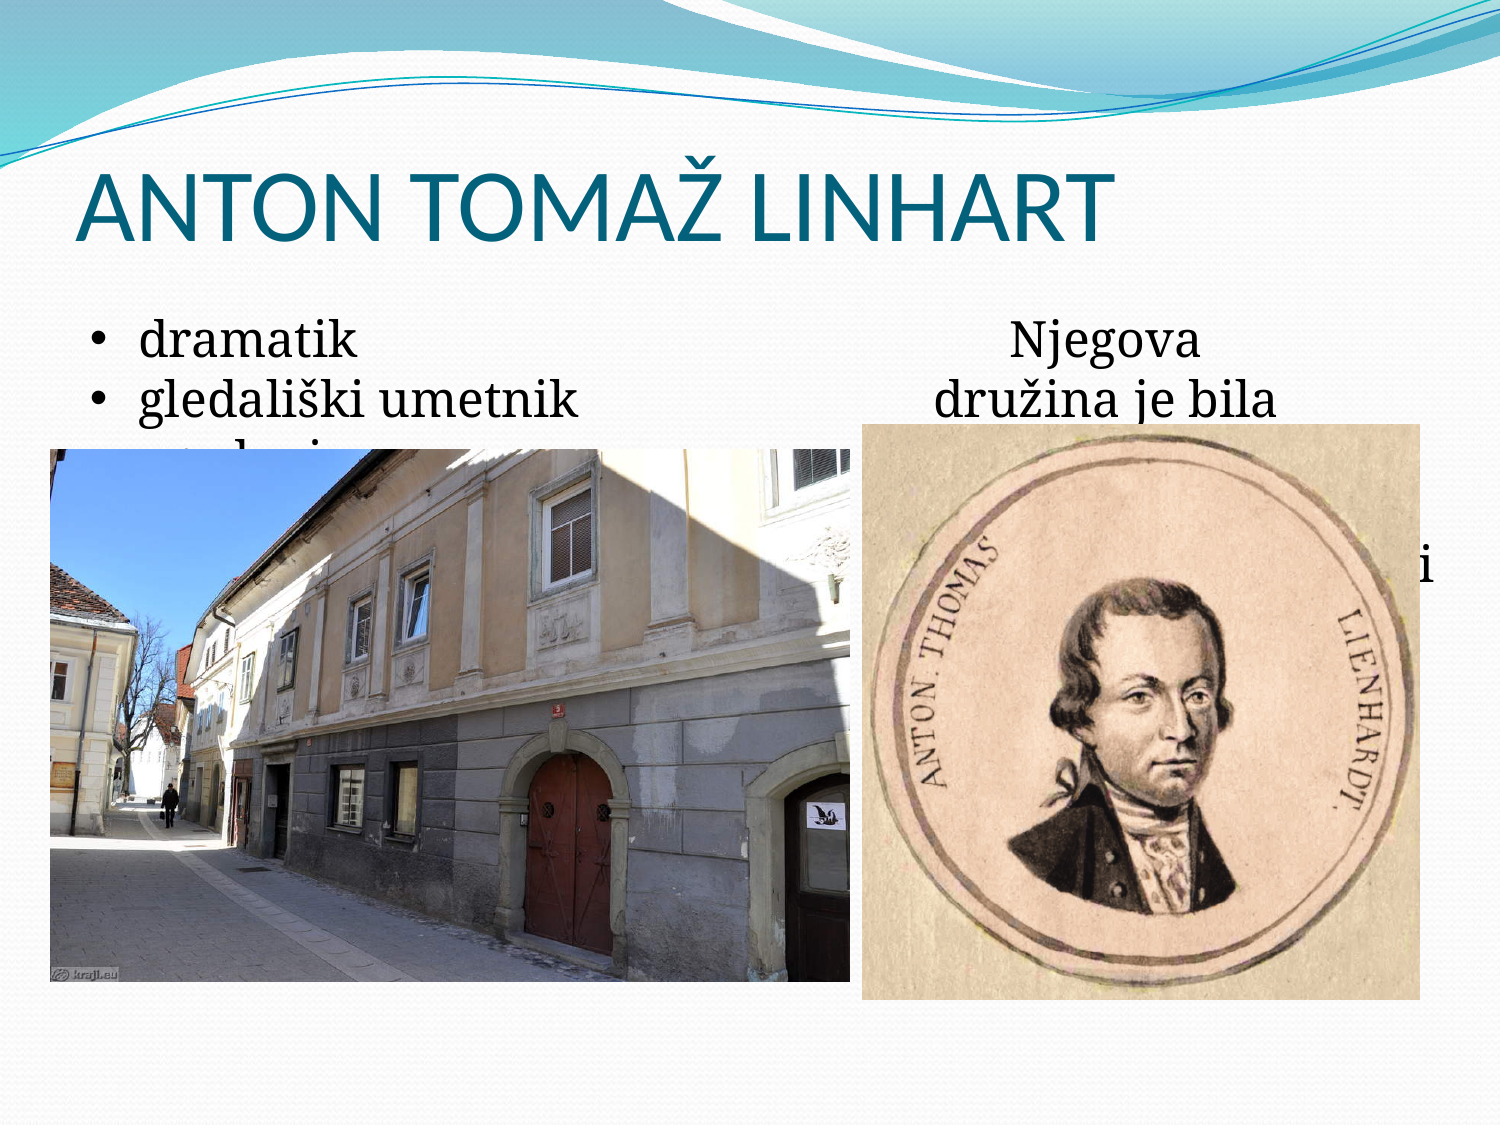

# ANTON TOMAŽ LINHART
 dramatik
 gledališki umetnik
 zgodovinar
 pesnik
 komisar na Ljubljanskem okrožju
Njegova družina je bila višjega sloja.
Rodil se je v Radovljici leta 1756.
Zavzemal se je za ustanavljanje šol.